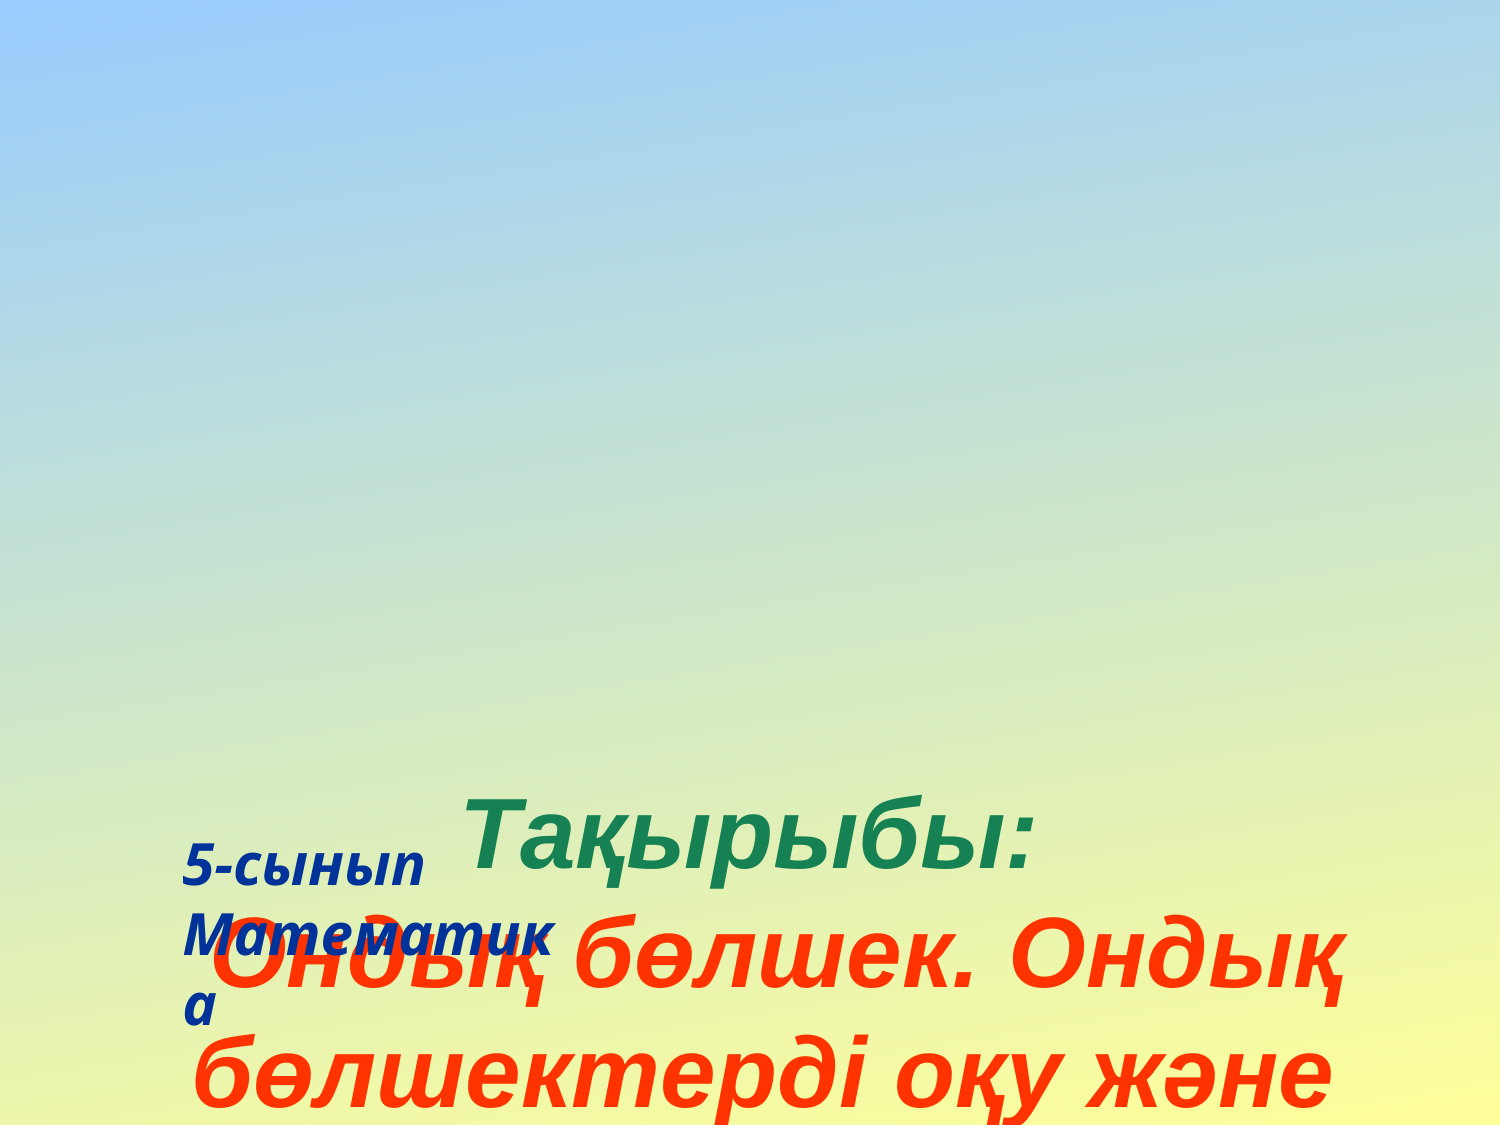

# Тақырыбы: Ондық бөлшек. Ондық бөлшектерді оқу және жазу.
5-сынып
Математика